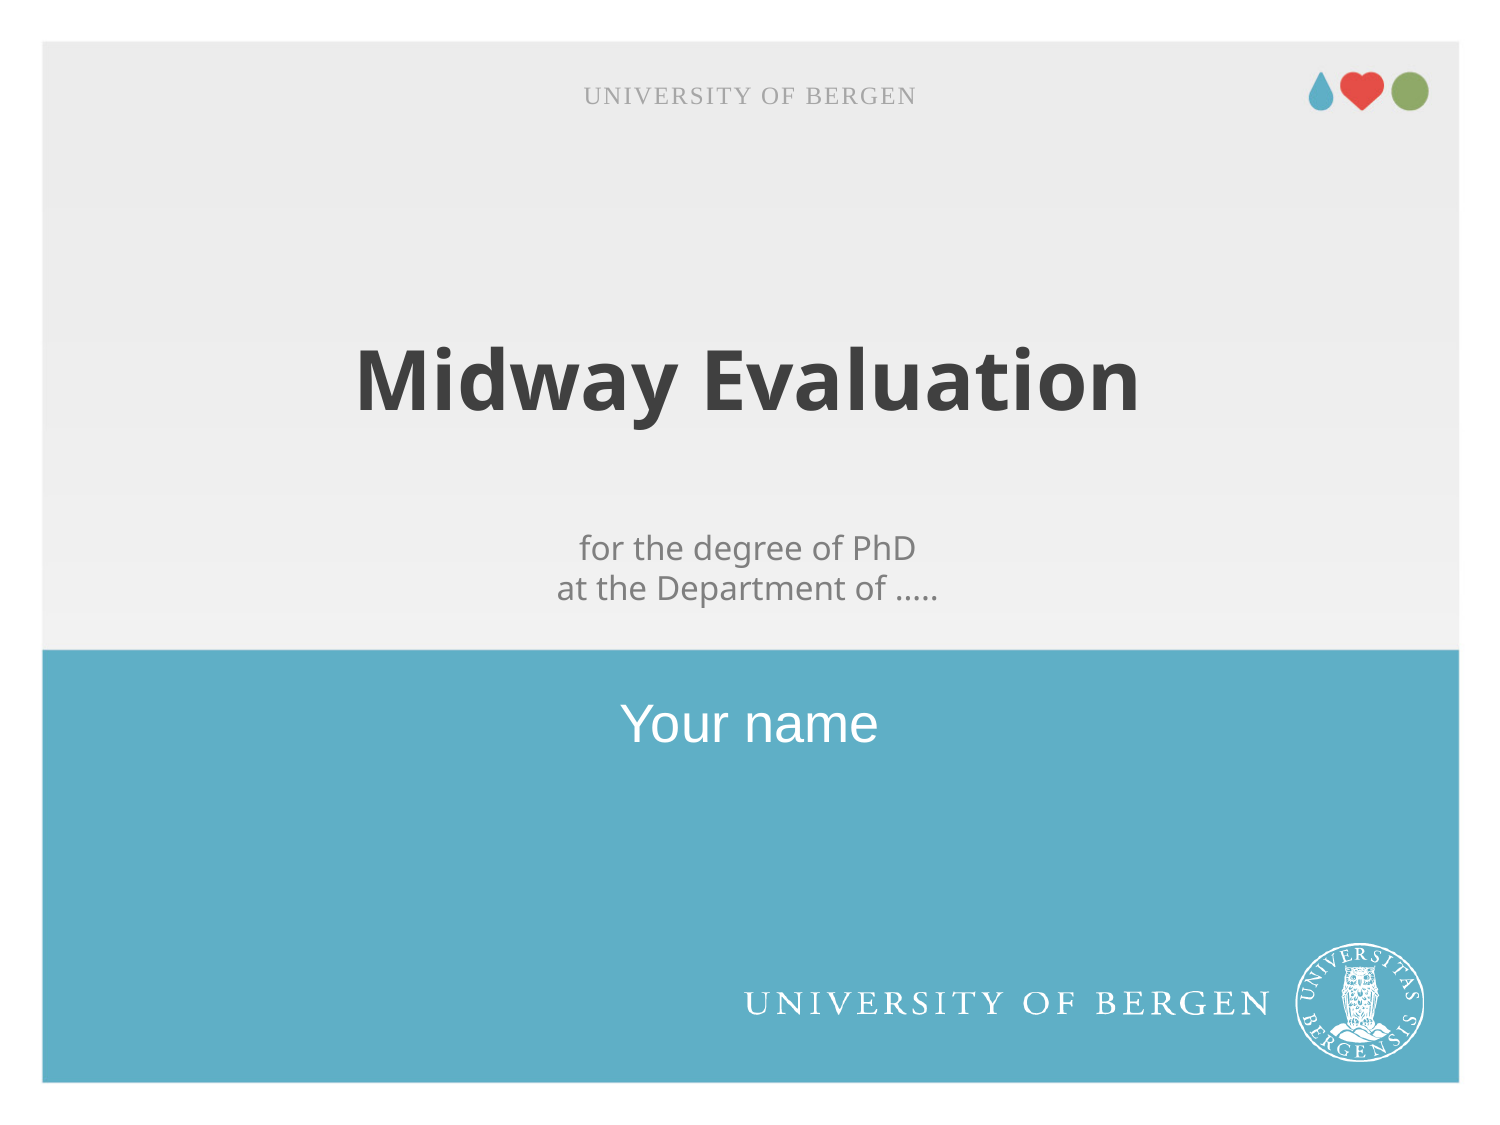

You can write unit / affiliation. leave blank if not applicable.
To change content go to: Menu -> Insert (Mac = Display) -> Header and Footer
University of Bergen
# Midway Evaluation for the degree of PhD at the Department of …..
Your name